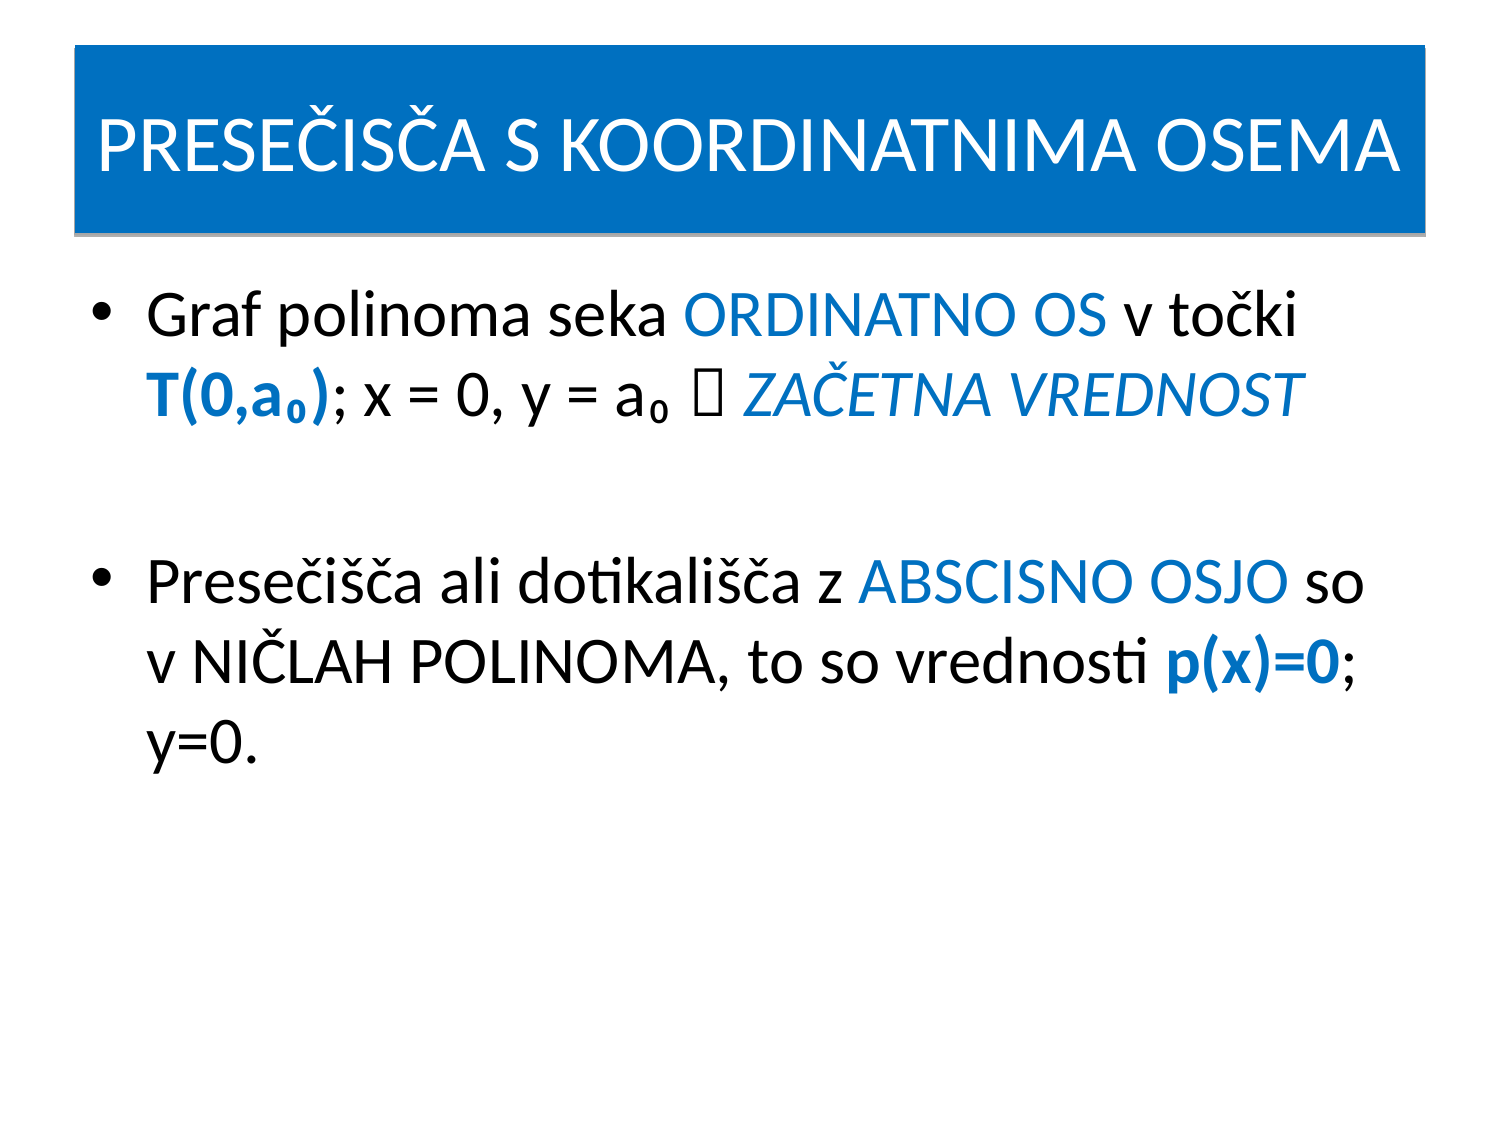

# PRESEČISČA S KOORDINATNIMA OSEMA
Graf polinoma seka ORDINATNO OS v točki T(0,a₀); x = 0, y = a₀  ZAČETNA VREDNOST
Presečišča ali dotikališča z ABSCISNO OSJO so v NIČLAH POLINOMA, to so vrednosti p(x)=0; y=0.